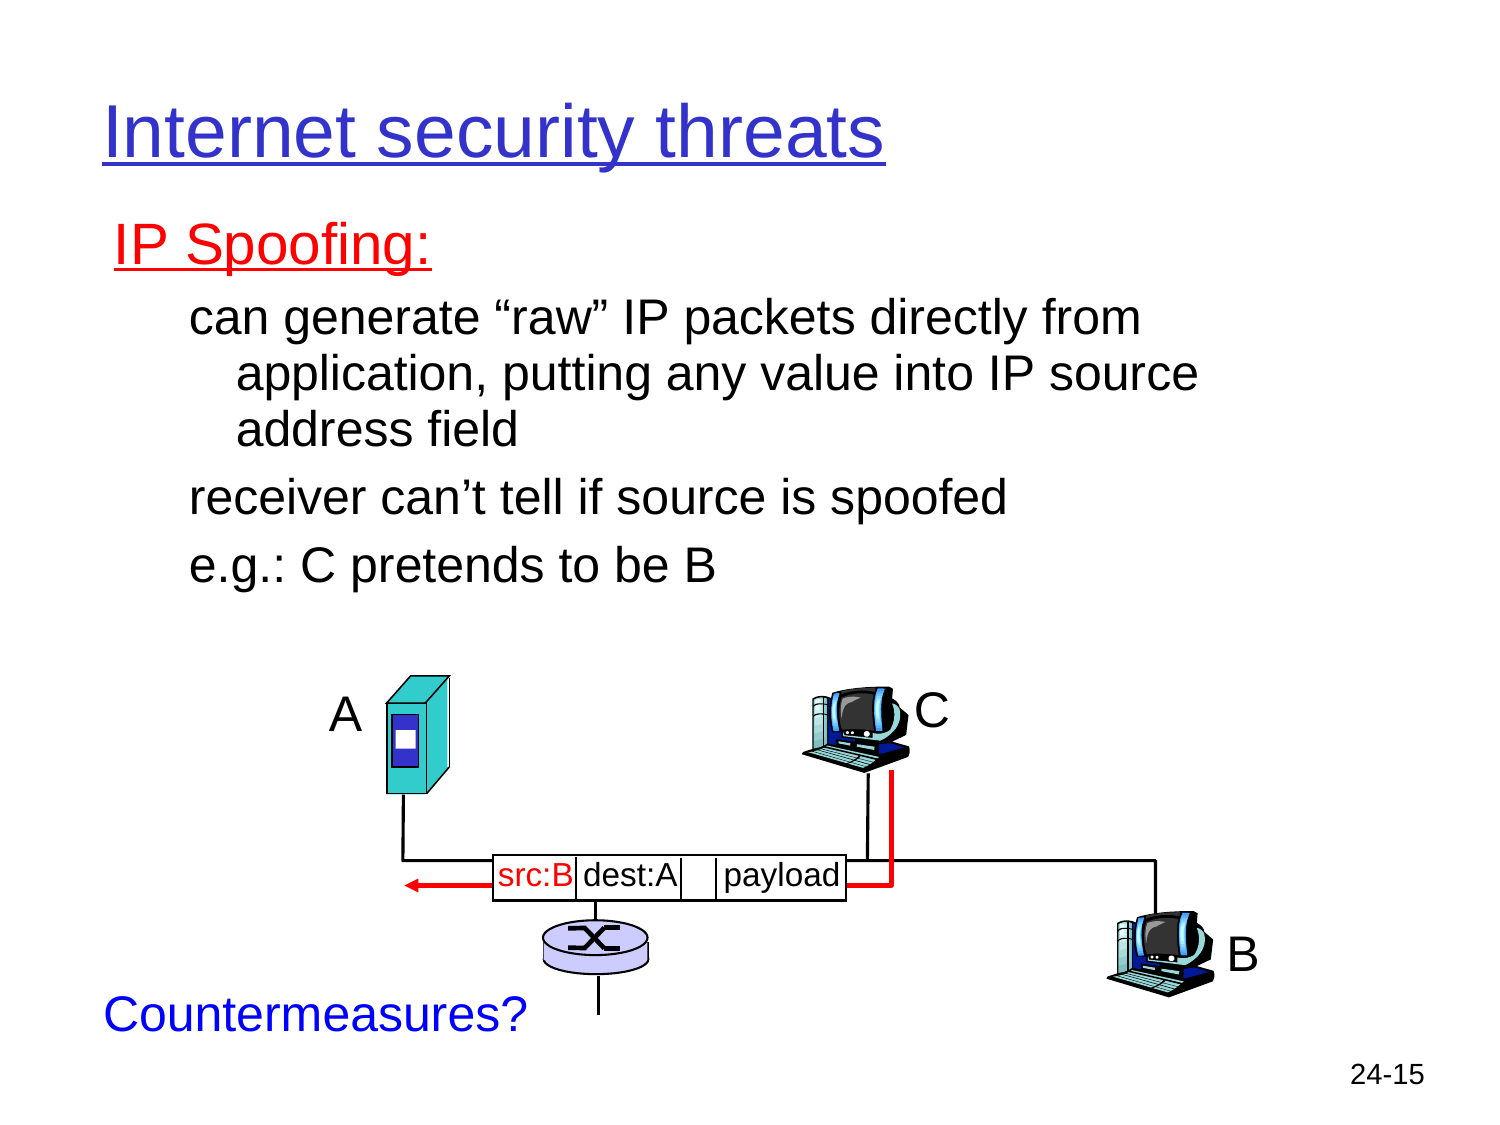

# Internet security threats
IP Spoofing:
can generate “raw” IP packets directly from application, putting any value into IP source address field
receiver can’t tell if source is spoofed
e.g.: C pretends to be B
C
A
src:B dest:A payload
B
Countermeasures?
15